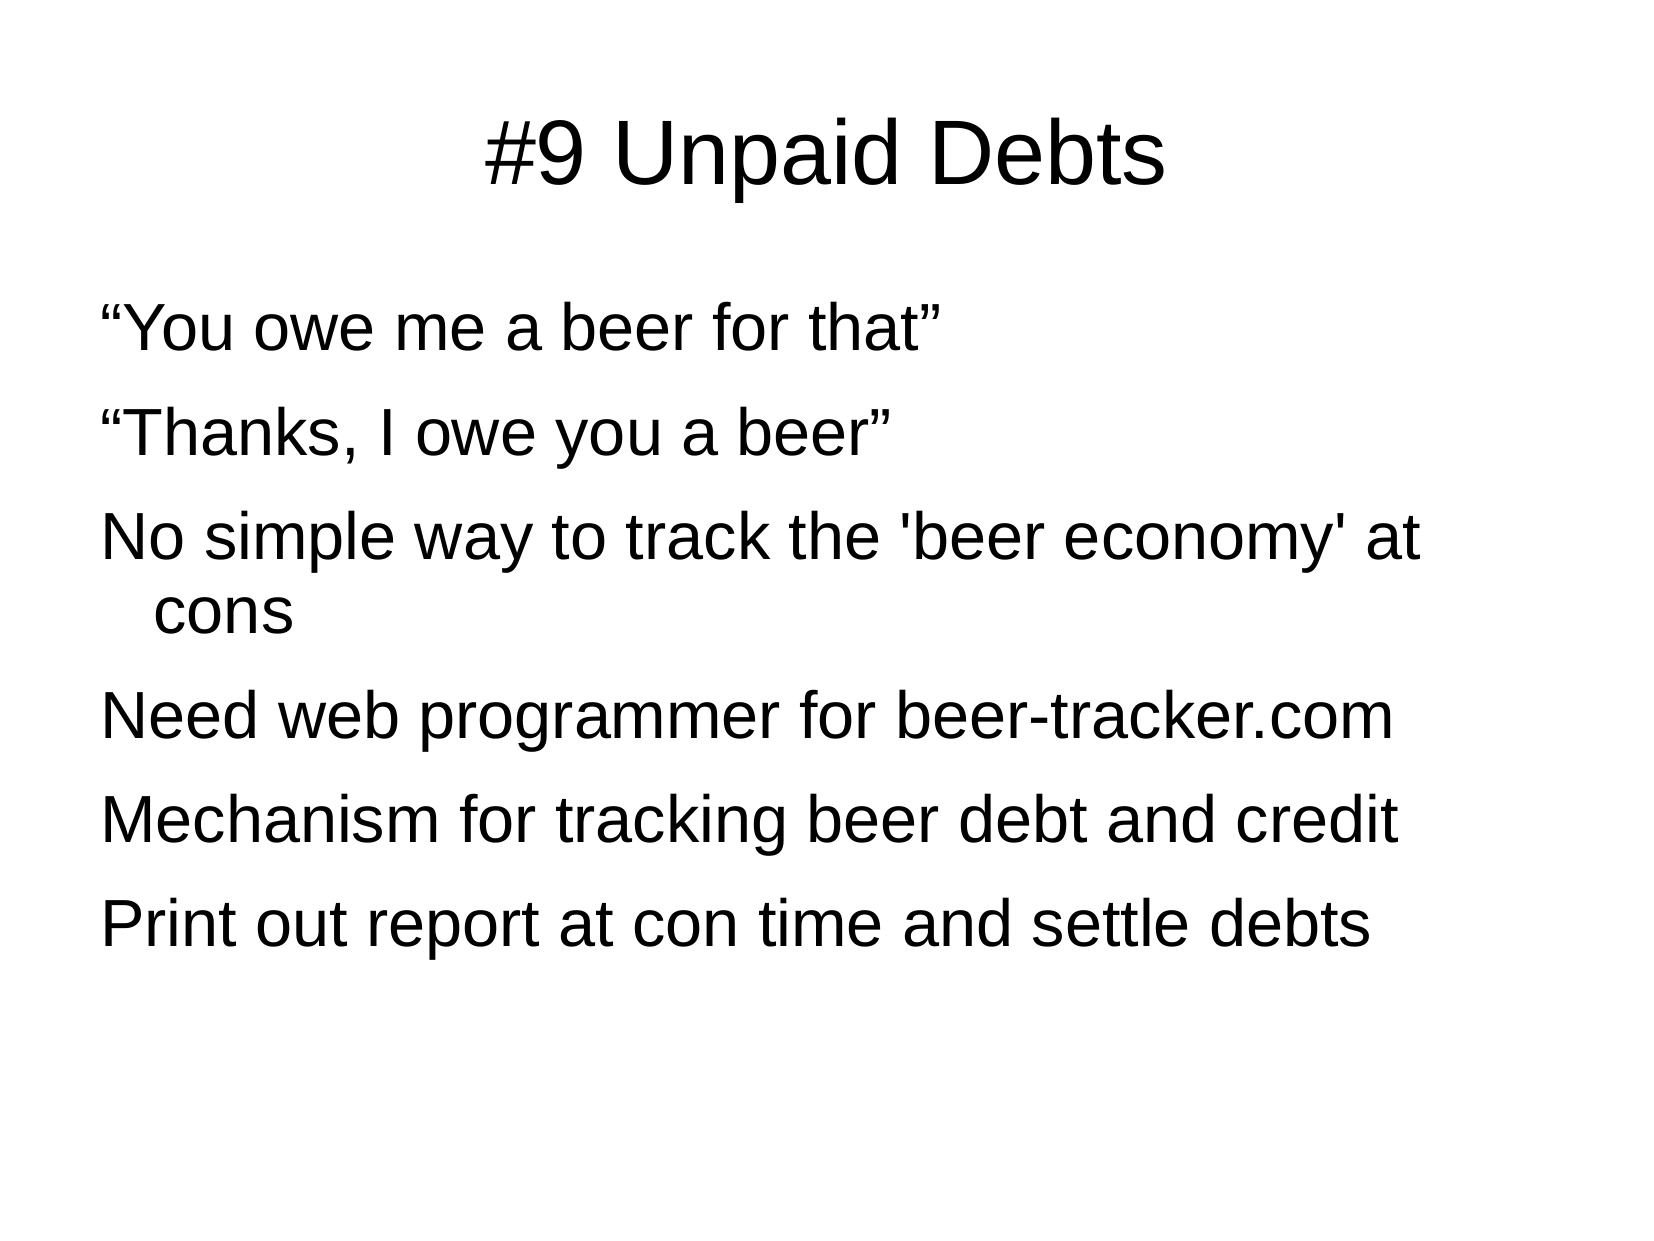

# #9 Unpaid Debts
“You owe me a beer for that”
“Thanks, I owe you a beer”
No simple way to track the 'beer economy' at cons
Need web programmer for beer-tracker.com
Mechanism for tracking beer debt and credit
Print out report at con time and settle debts